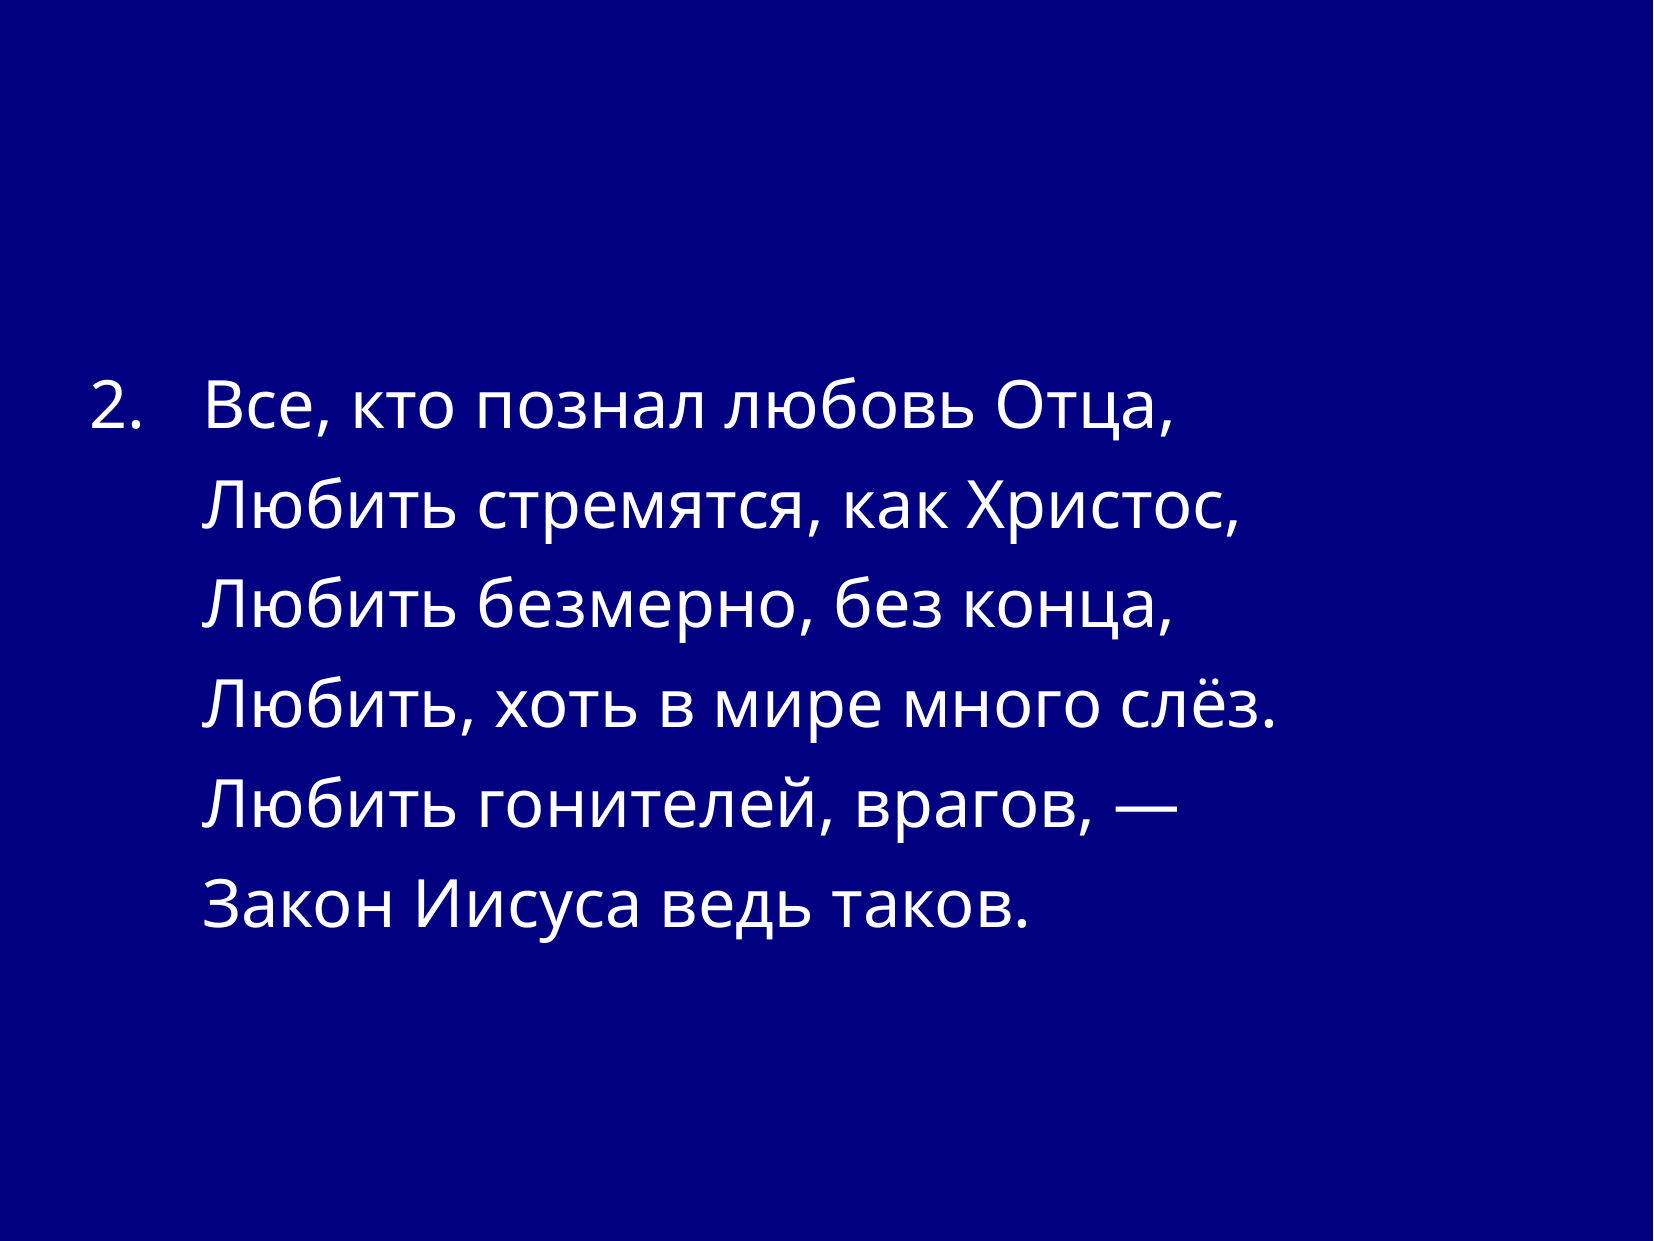

2.	Все, кто познал любовь Отца,
	Любить стремятся, как Христос,
	Любить безмерно, без конца,
	Любить, хоть в мире много слёз.
	Любить гонителей, врагов, —
	Закон Иисуса ведь таков.